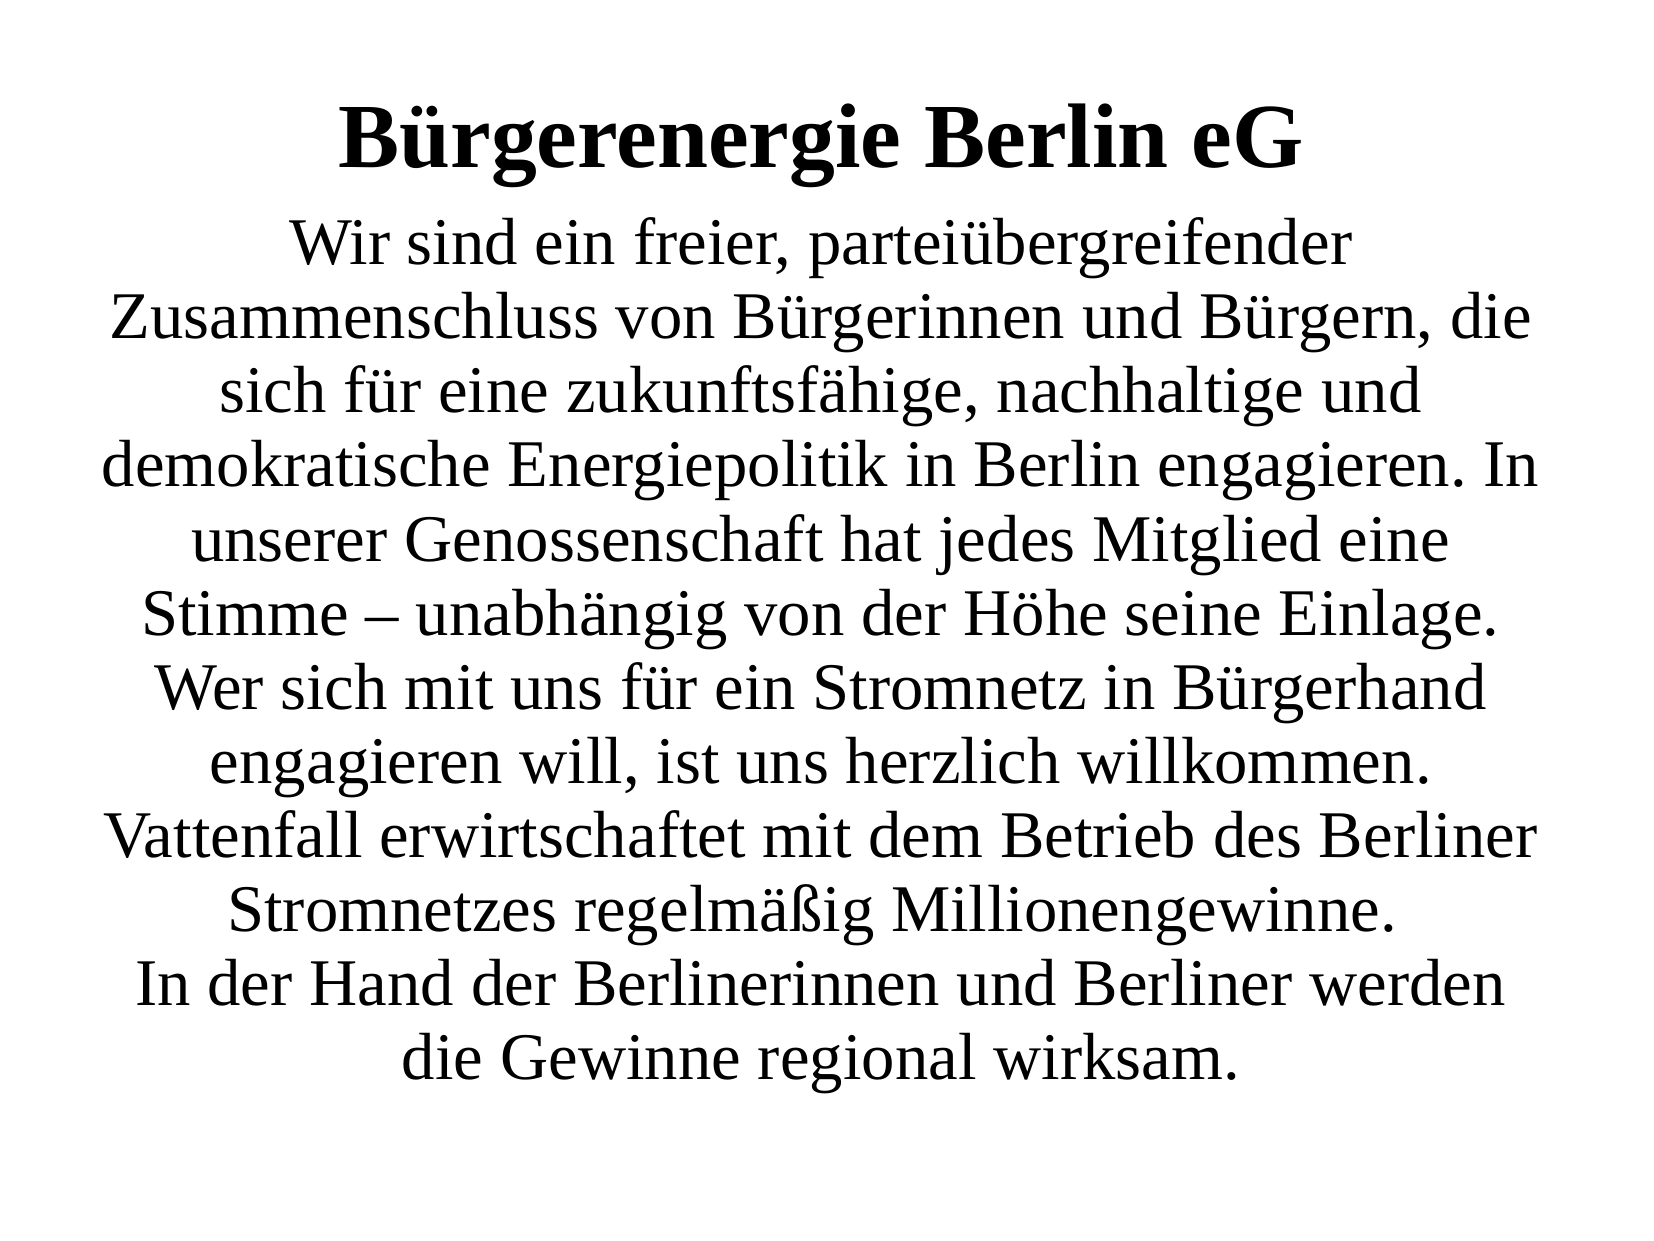

Bürgerenergie Berlin eG
Wir sind ein freier, parteiübergreifender Zusammenschluss von Bürgerinnen und Bürgern, die sich für eine zukunftsfähige, nachhaltige und demokratische Energiepolitik in Berlin engagieren. In unserer Genossenschaft hat jedes Mitglied eine Stimme – unabhängig von der Höhe seine Einlage. Wer sich mit uns für ein Stromnetz in Bürgerhand engagieren will, ist uns herzlich willkommen.
Vattenfall erwirtschaftet mit dem Betrieb des Berliner Stromnetzes regelmäßig Millionengewinne.
In der Hand der Berlinerinnen und Berliner werden die Gewinne regional wirksam.